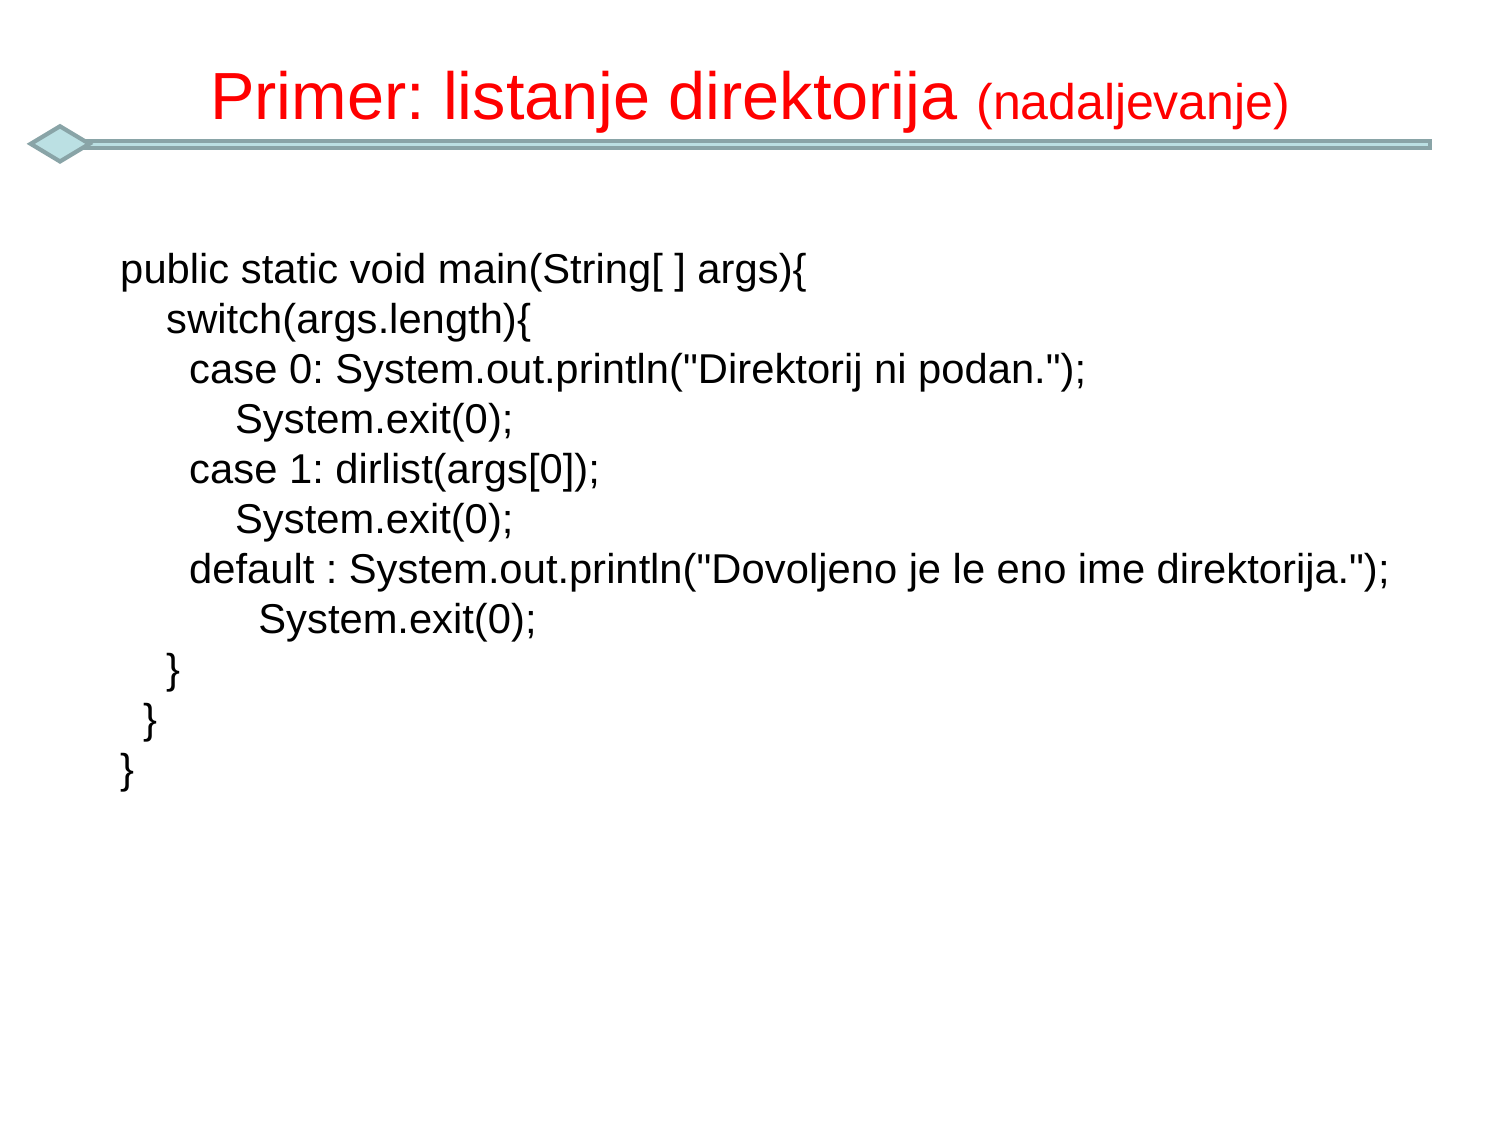

# Primer: listanje direktorija (nadaljevanje)
public static void main(String[ ] args){
 switch(args.length){
 case 0: System.out.println("Direktorij ni podan.");
 System.exit(0);
 case 1: dirlist(args[0]);
 System.exit(0);
 default : System.out.println("Dovoljeno je le eno ime direktorija.");
 System.exit(0);
 }
 }
}